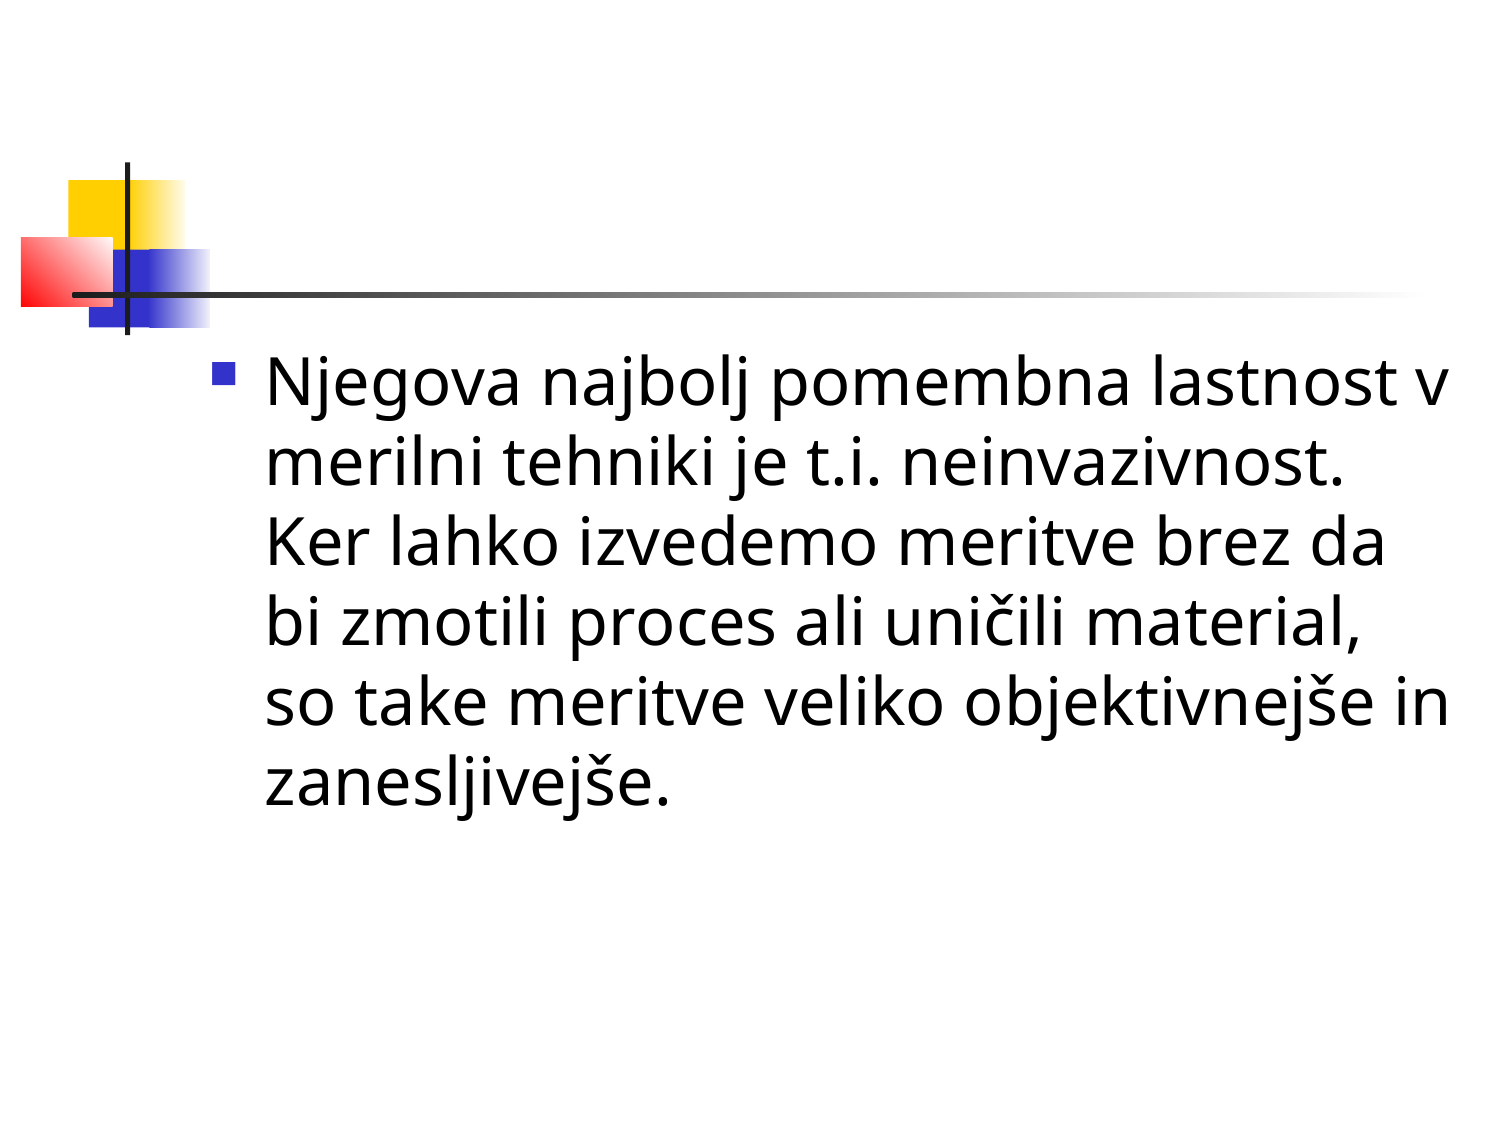

#
Njegova najbolj pomembna lastnost v merilni tehniki je t.i. neinvazivnost. Ker lahko izvedemo meritve brez da bi zmotili proces ali uničili material, so take meritve veliko objektivnejše in zanesljivejše.